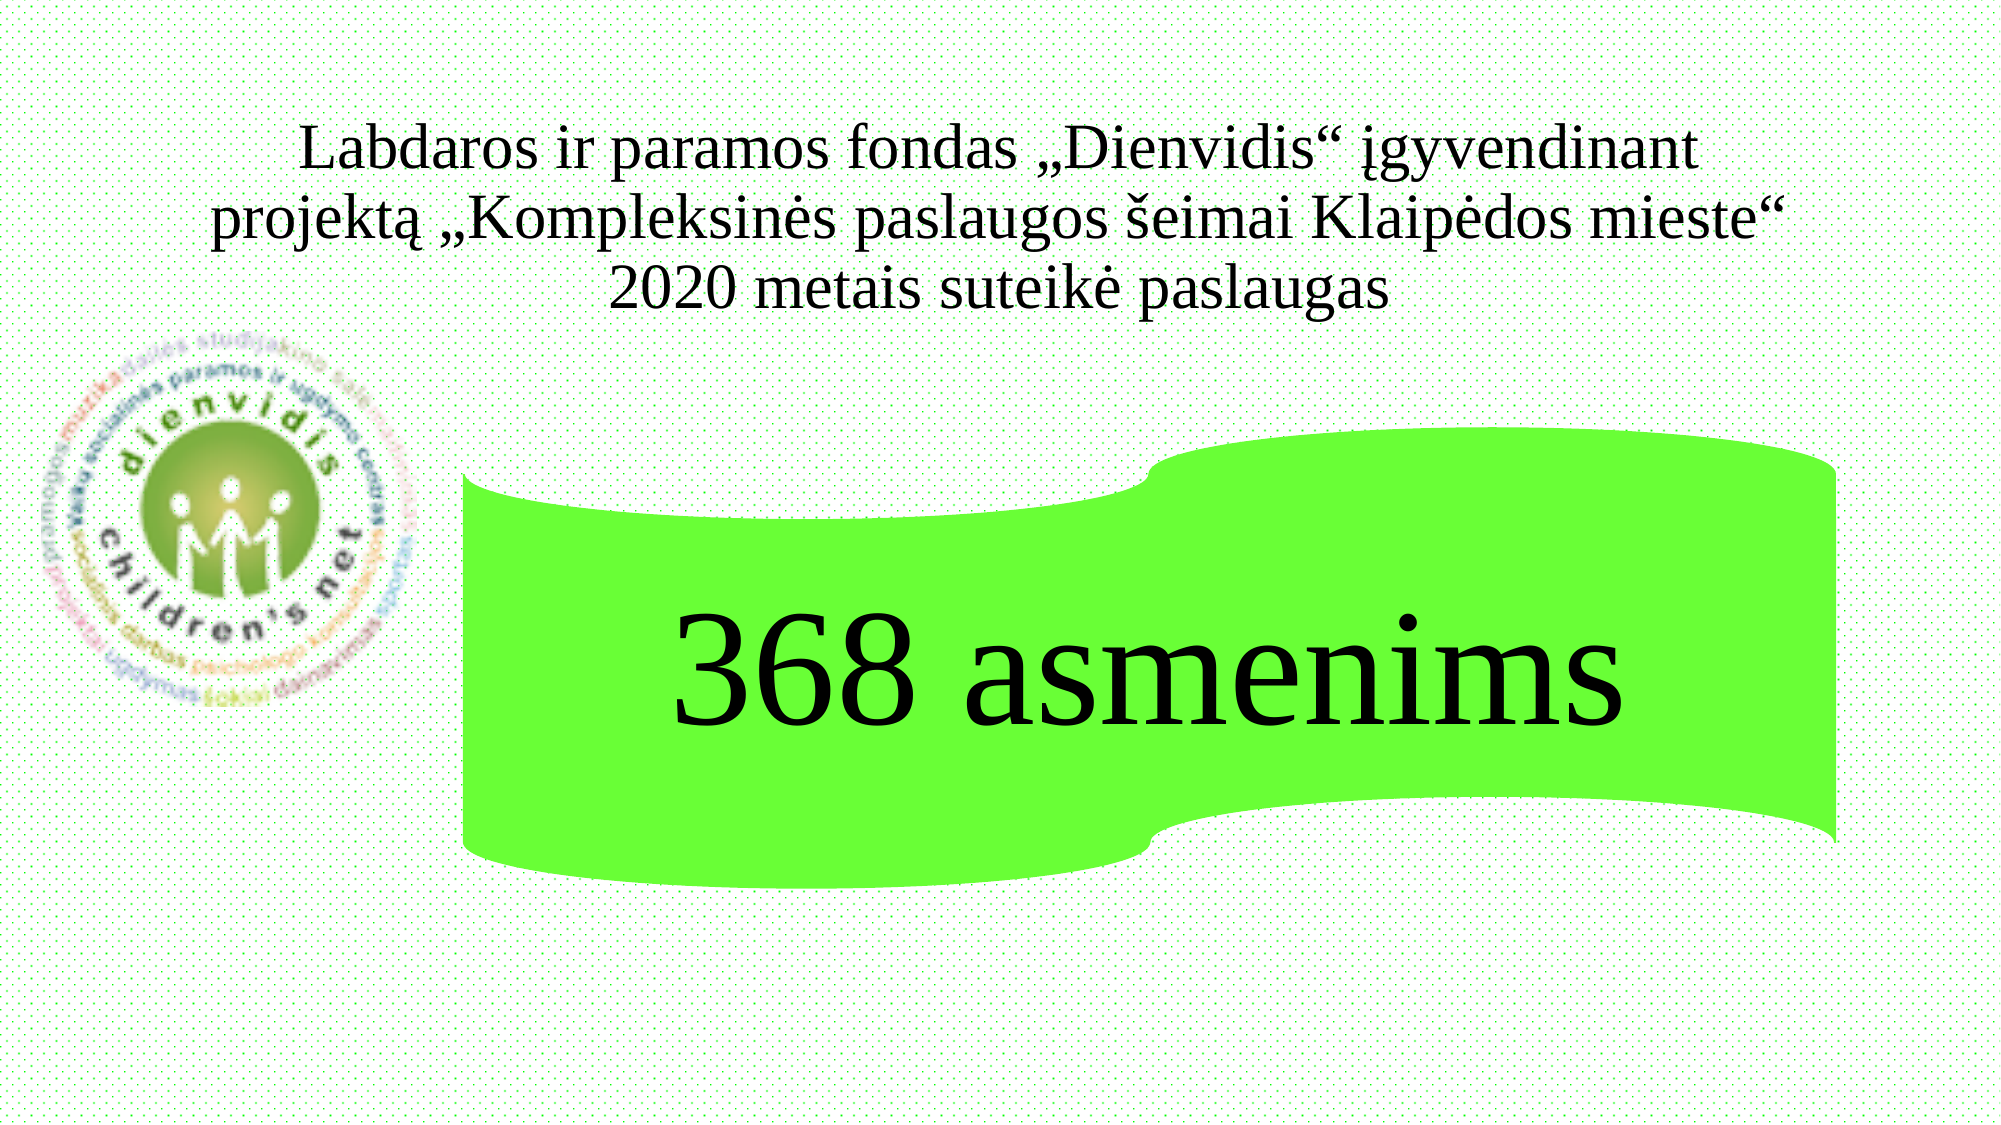

# Labdaros ir paramos fondas „Dienvidis“ įgyvendinant projektą „Kompleksinės paslaugos šeimai Klaipėdos mieste“ 2020 metais suteikė paslaugas
368 asmenims